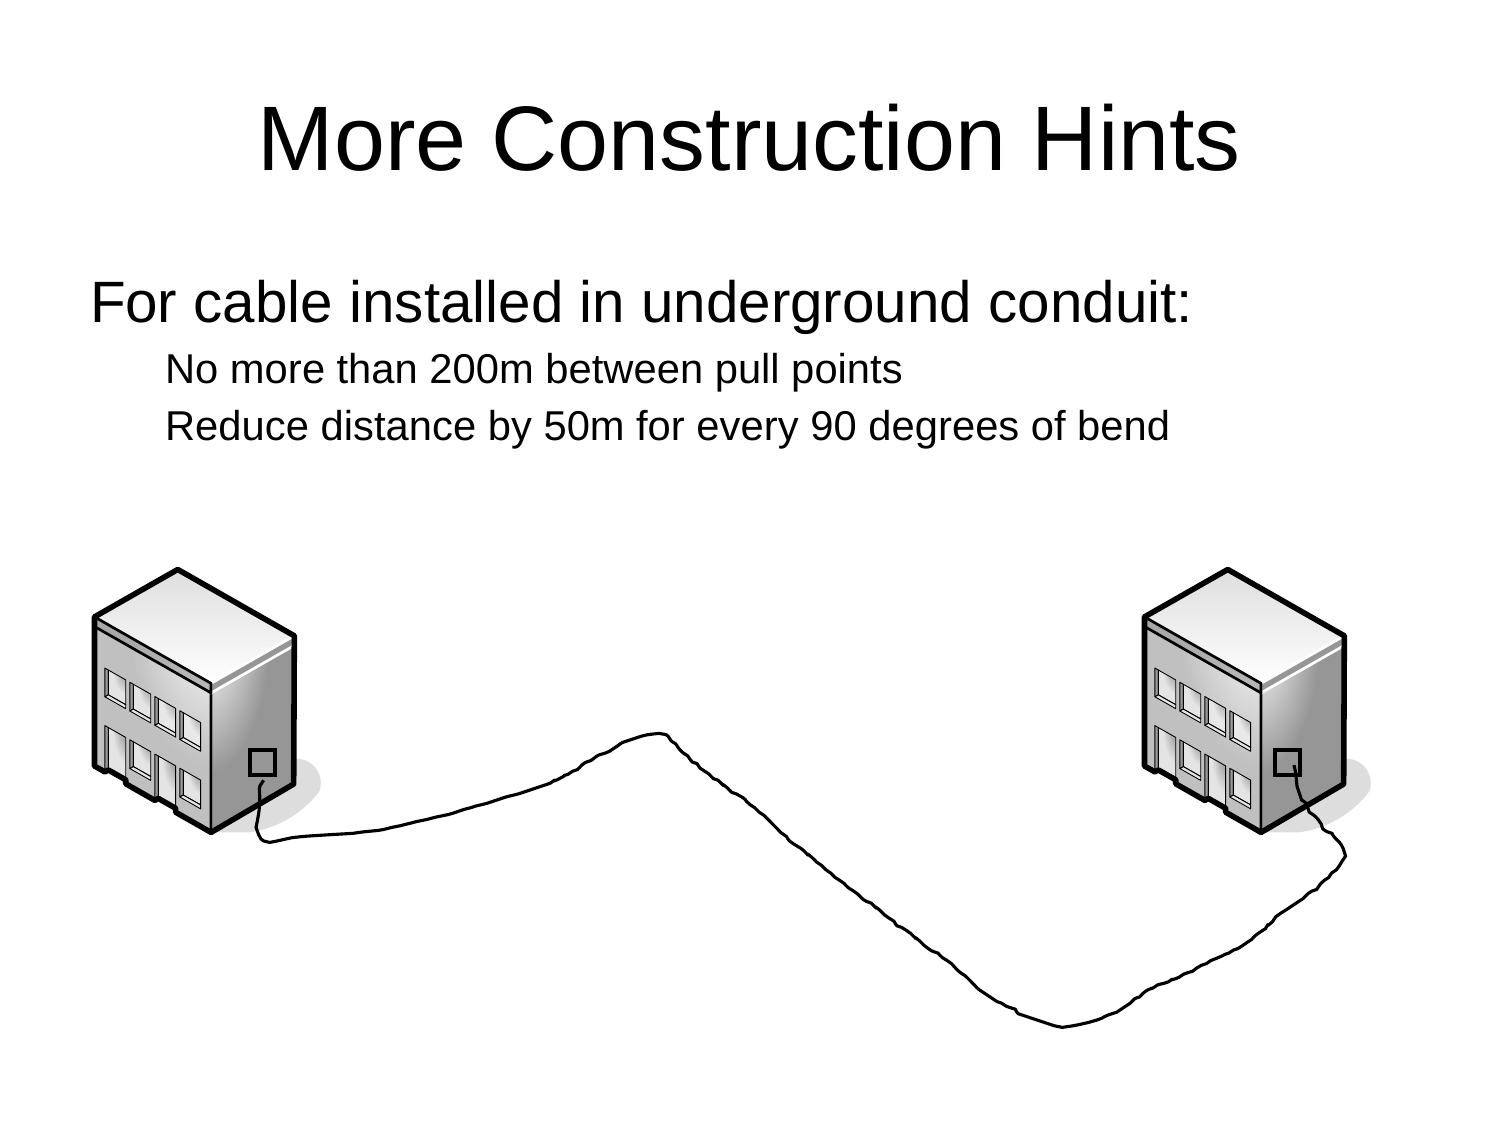

# More Construction Hints
For cable installed in underground conduit:
No more than 200m between pull points
Reduce distance by 50m for every 90 degrees of bend